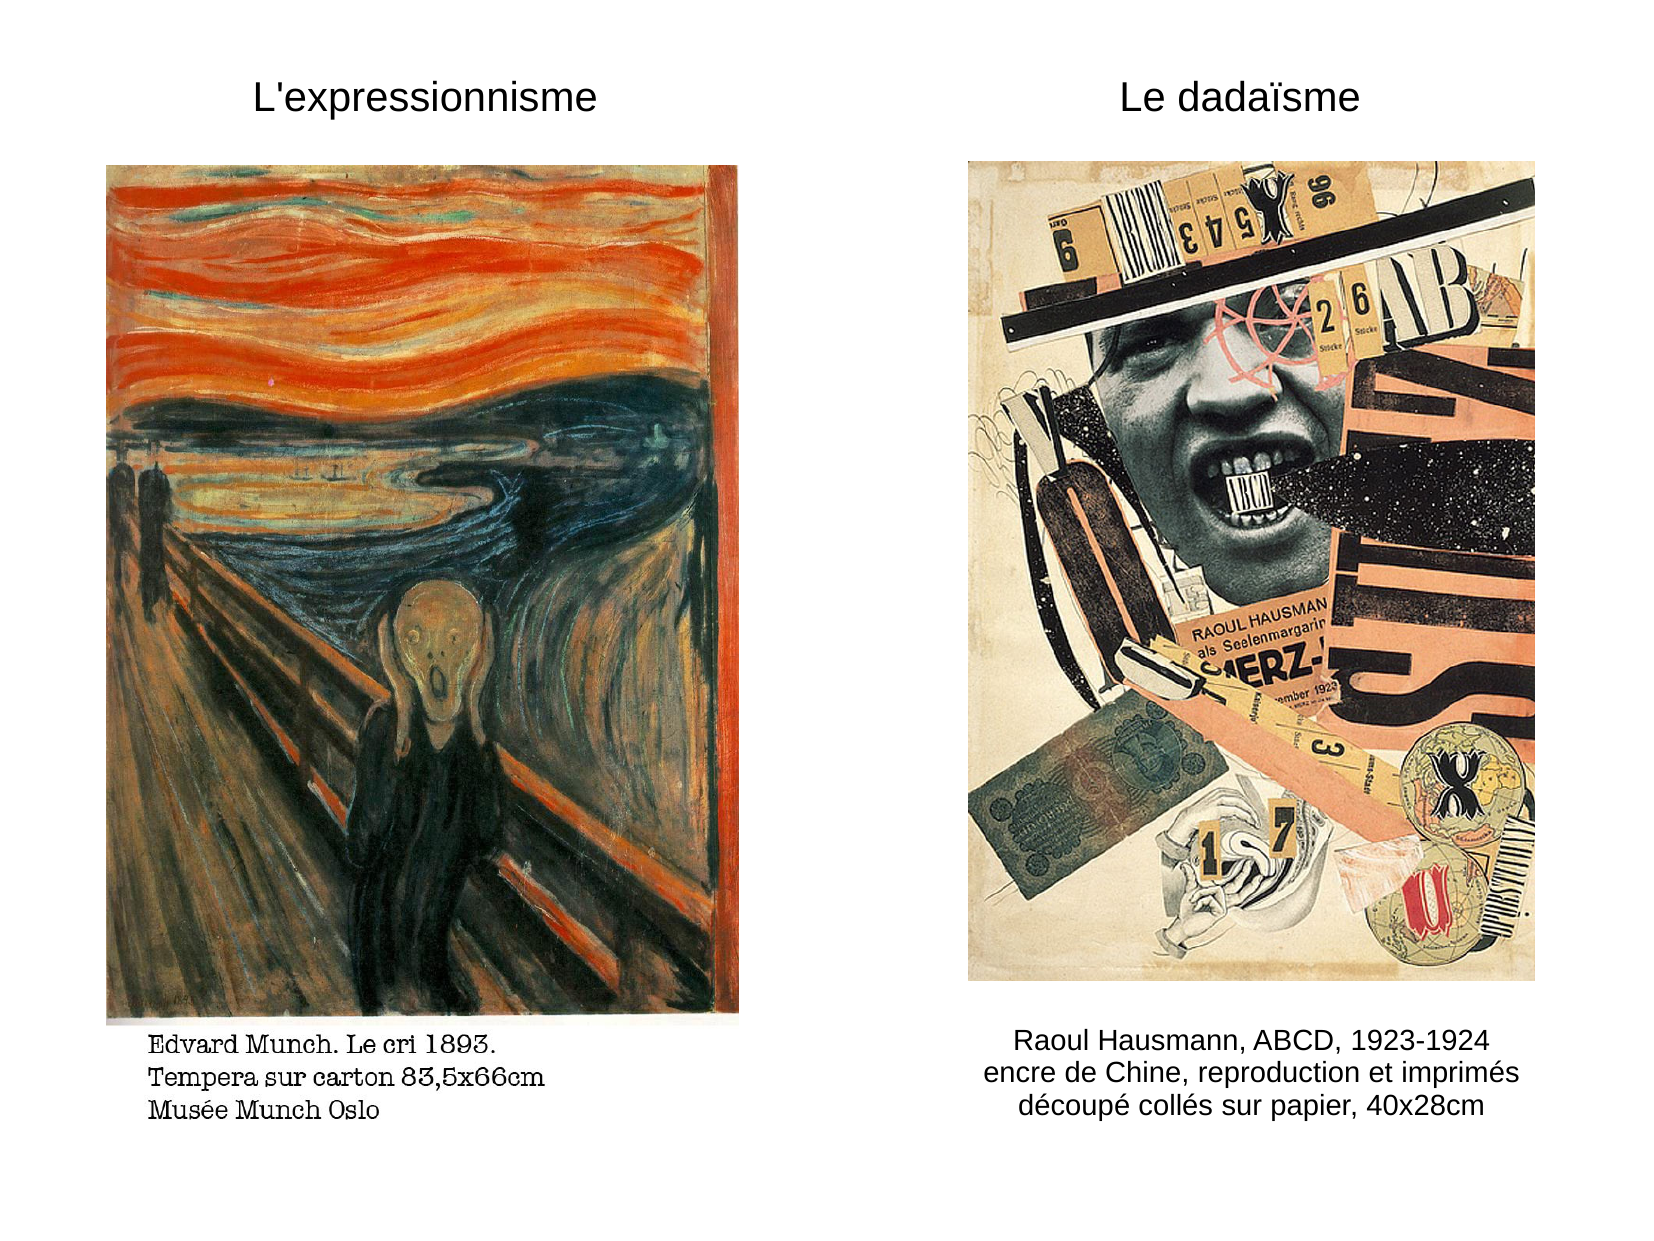

L'expressionnisme
Le dadaïsme
# Raoul Hausmann, ABCD, 1923-1924 encre de Chine, reproduction et imprimés découpé collés sur papier, 40x28cm